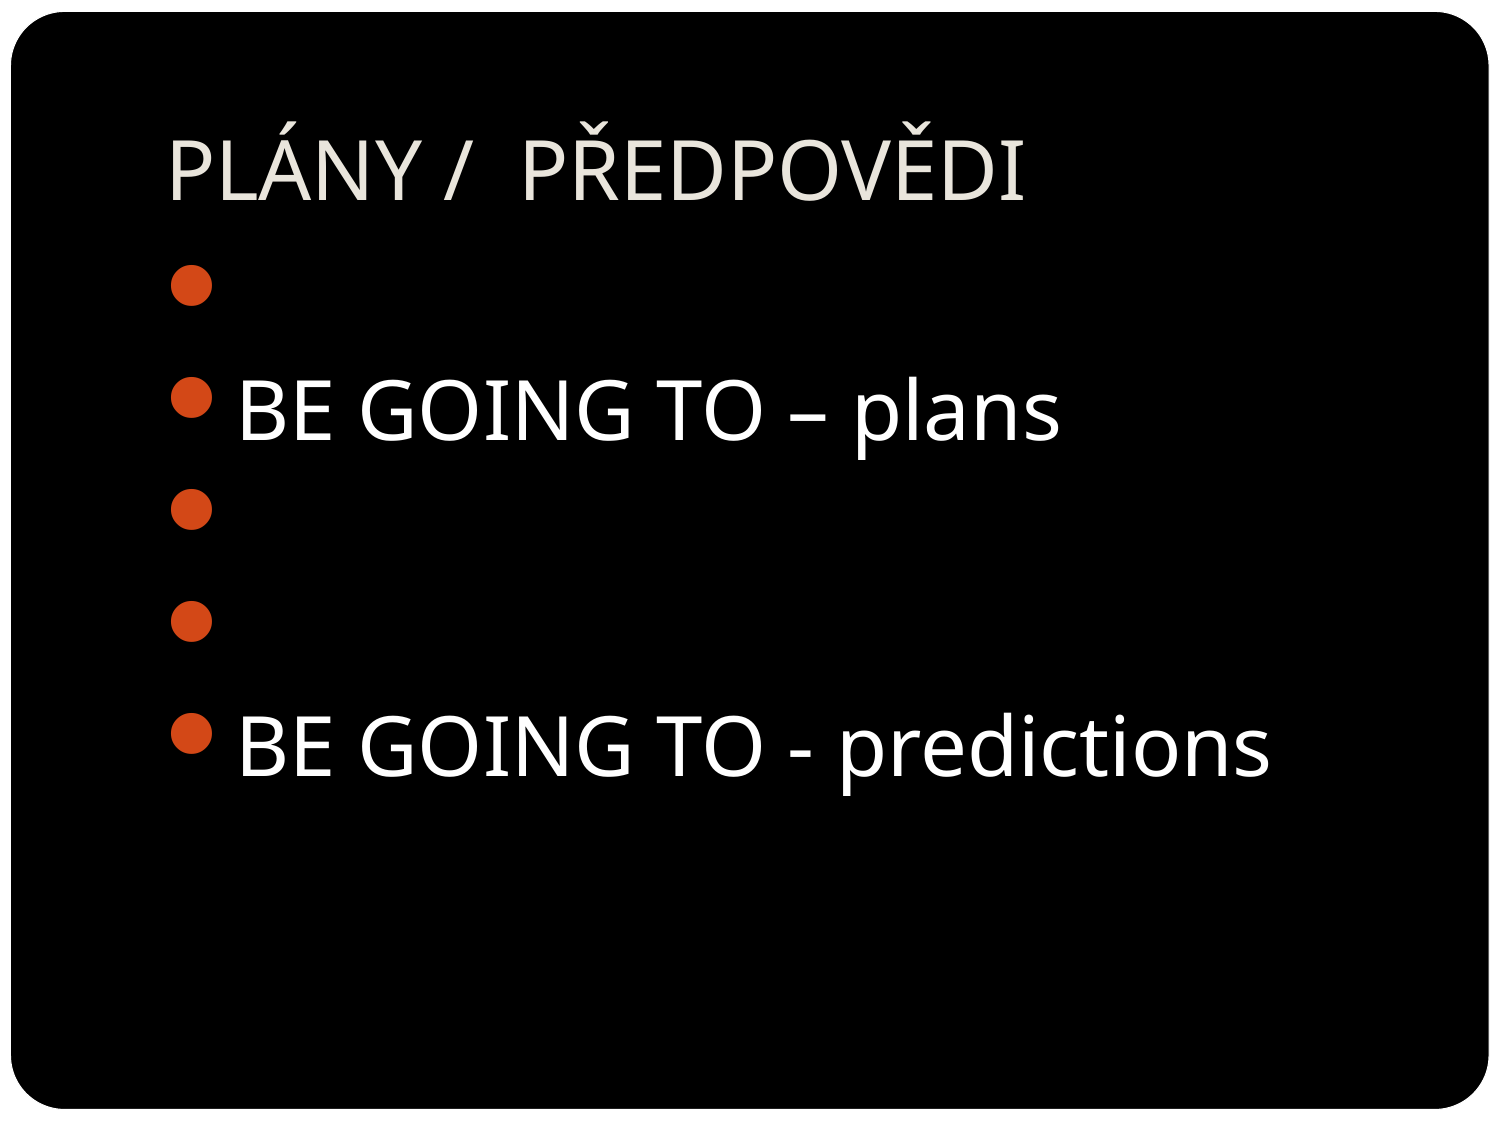

# PLÁNY / PŘEDPOVĚDI
BE GOING TO – plans
BE GOING TO - predictions